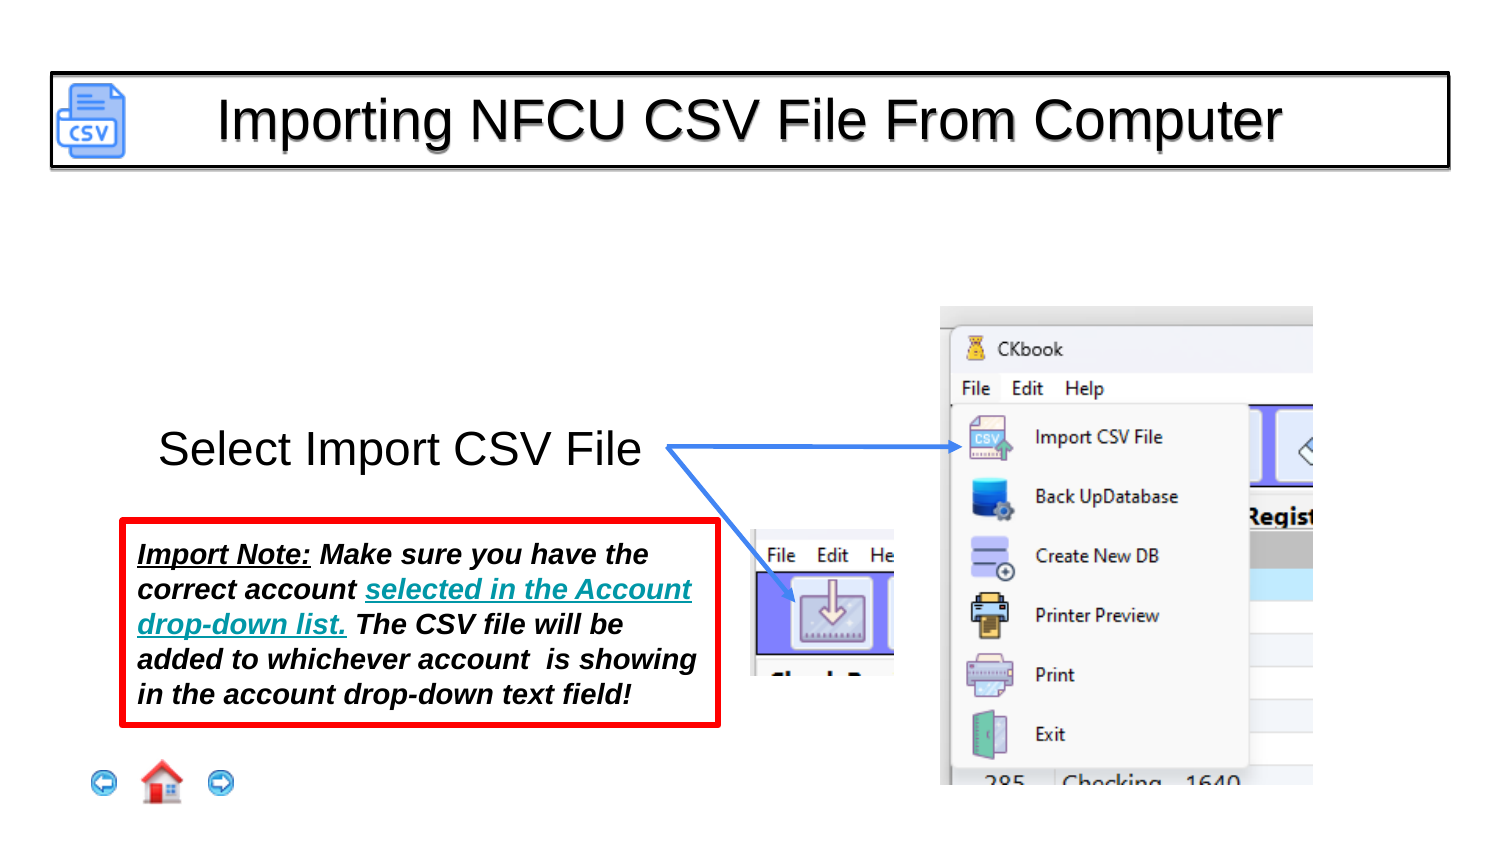

# Importing NFCU CSV File From Computer
Select Import CSV File
Import Note: Make sure you have the correct account selected in the Account drop-down list. The CSV file will be added to whichever account is showing in the account drop-down text field!